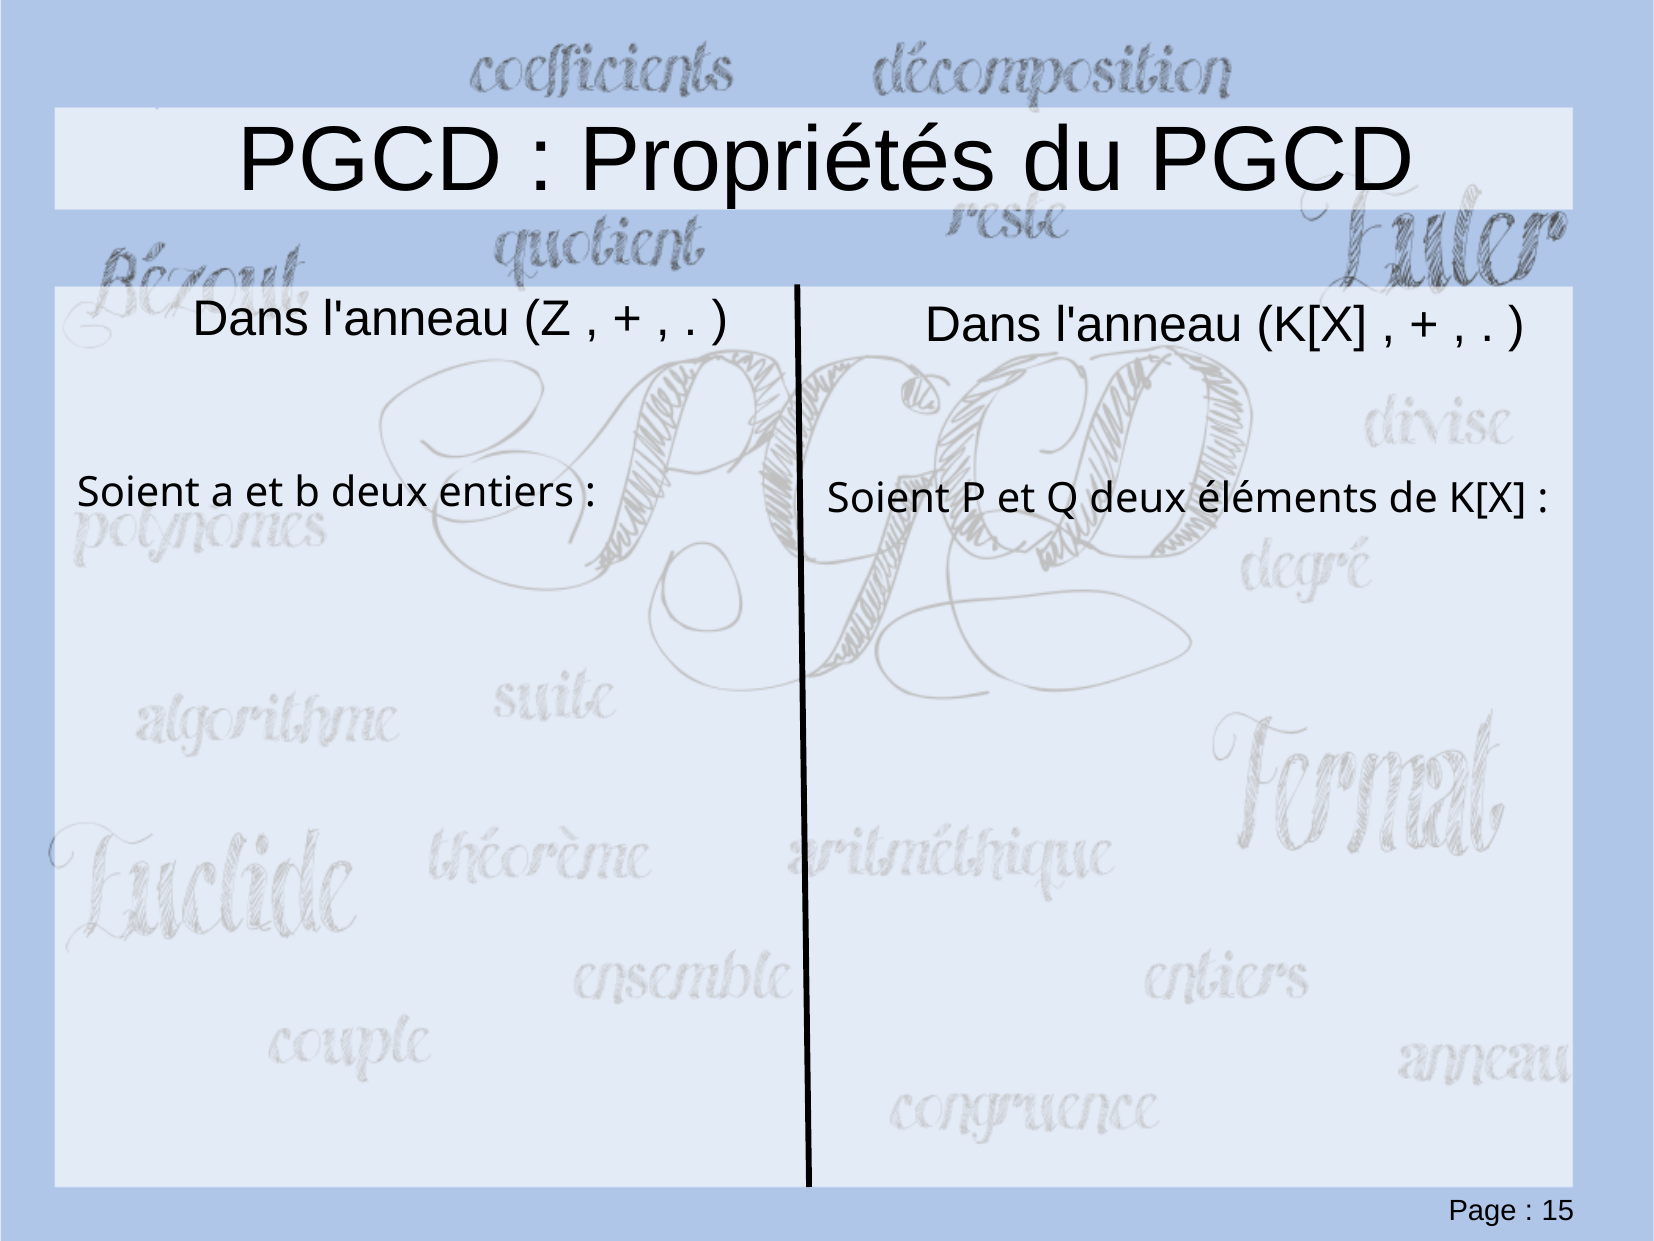

# PGCD : Propriétés du PGCD
Dans l'anneau (Z , + , . )
Soient a et b deux entiers :
Dans l'anneau (K[X] , + , . )
Soient P et Q deux éléments de K[X] :